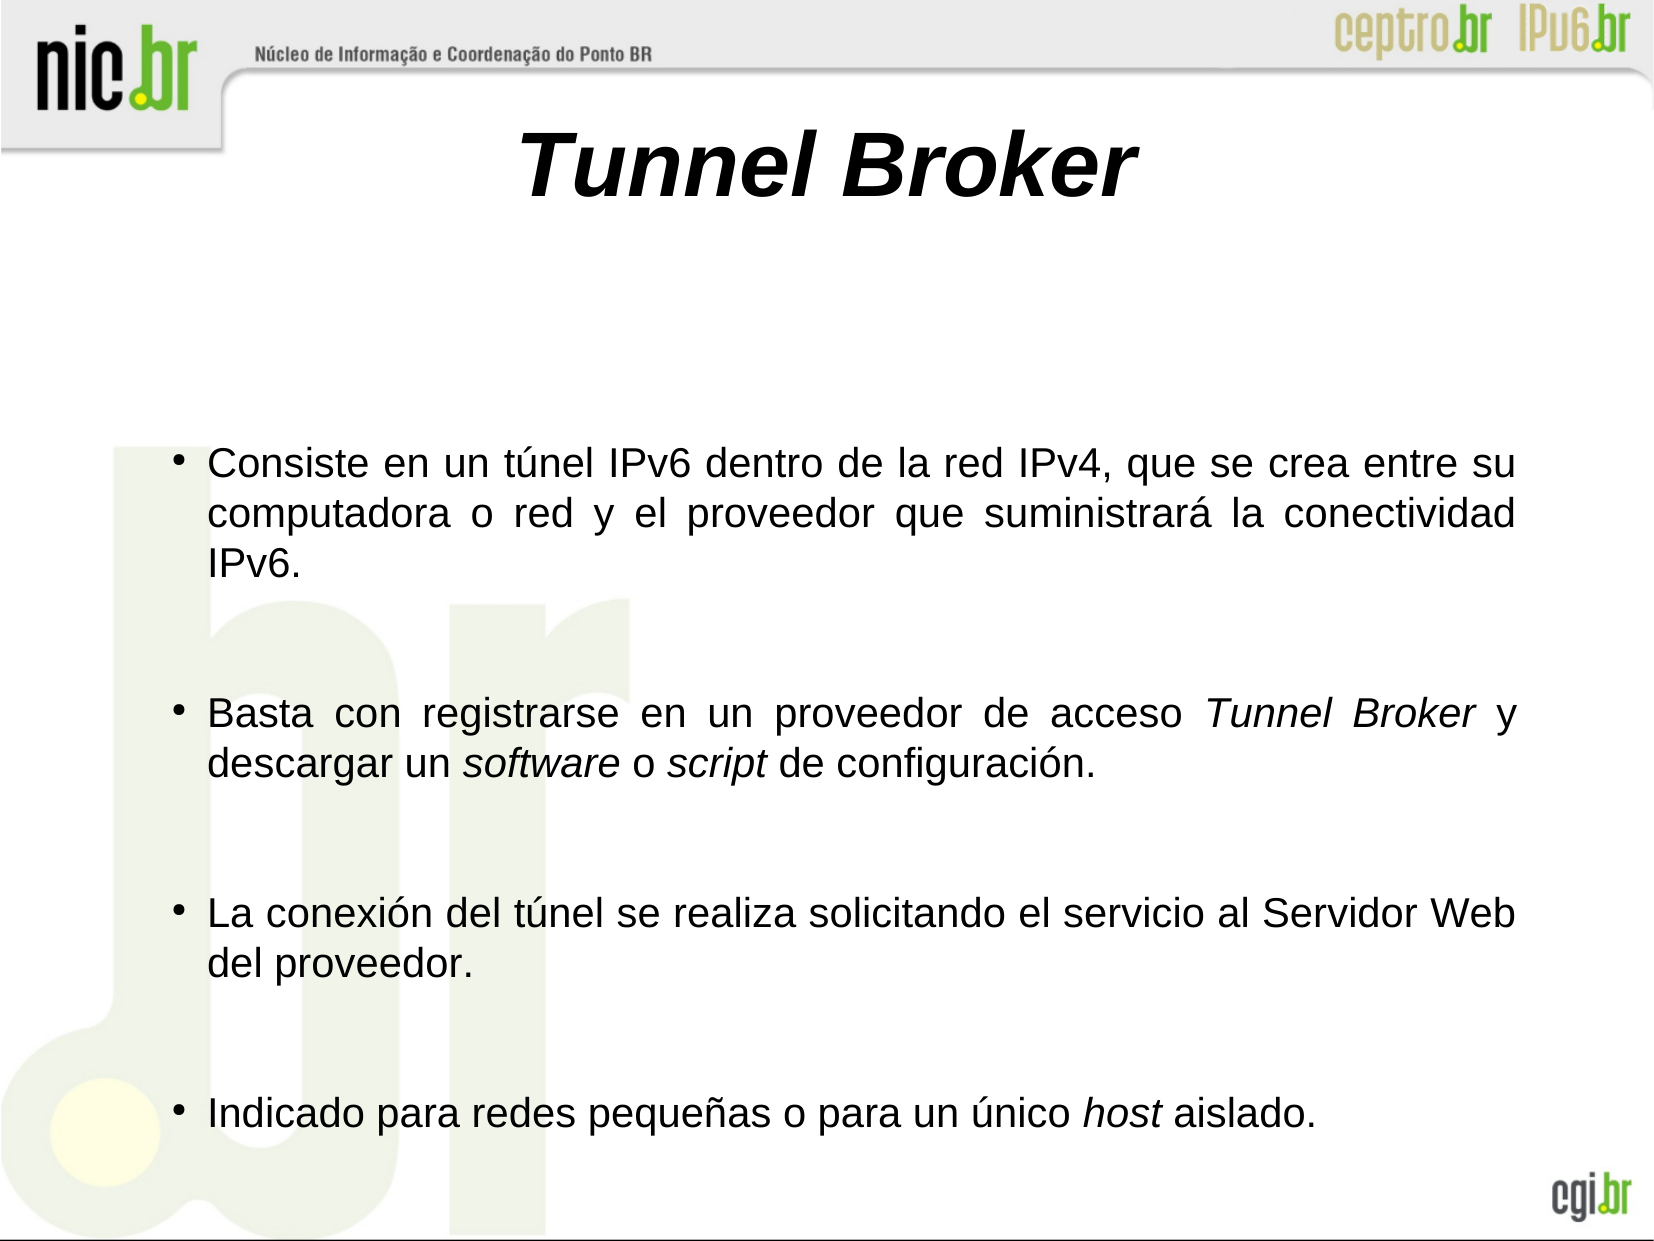

Tunnel Broker
Consiste en un túnel IPv6 dentro de la red IPv4, que se crea entre su computadora o red y el proveedor que suministrará la conectividad IPv6.
Basta con registrarse en un proveedor de acceso Tunnel Broker y descargar un software o script de configuración.
La conexión del túnel se realiza solicitando el servicio al Servidor Web del proveedor.
Indicado para redes pequeñas o para un único host aislado.